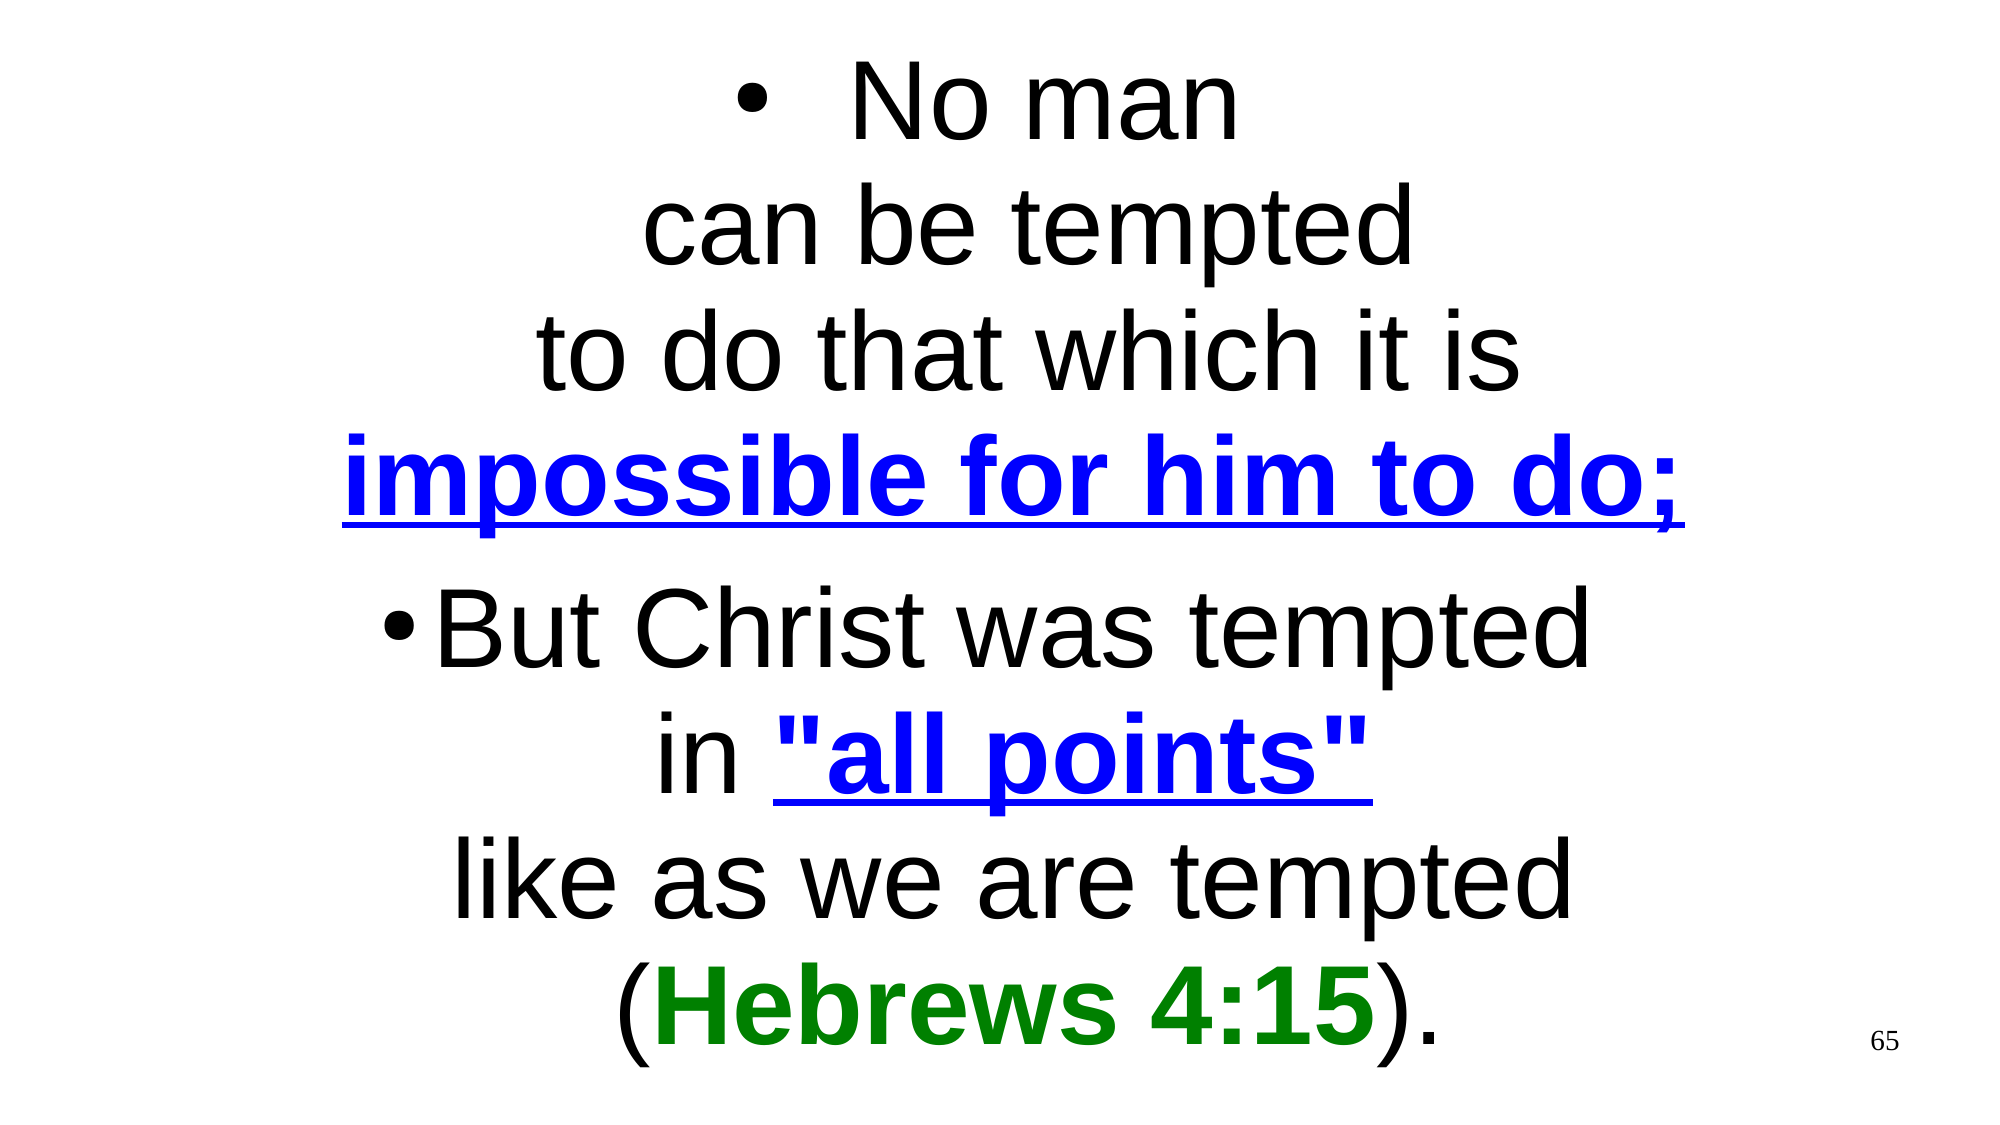

# No man can be tempted to do that which it is impossible for him to do;
But Christ was tempted
in "all points"
like as we are tempted
(Hebrews 4:15).
65